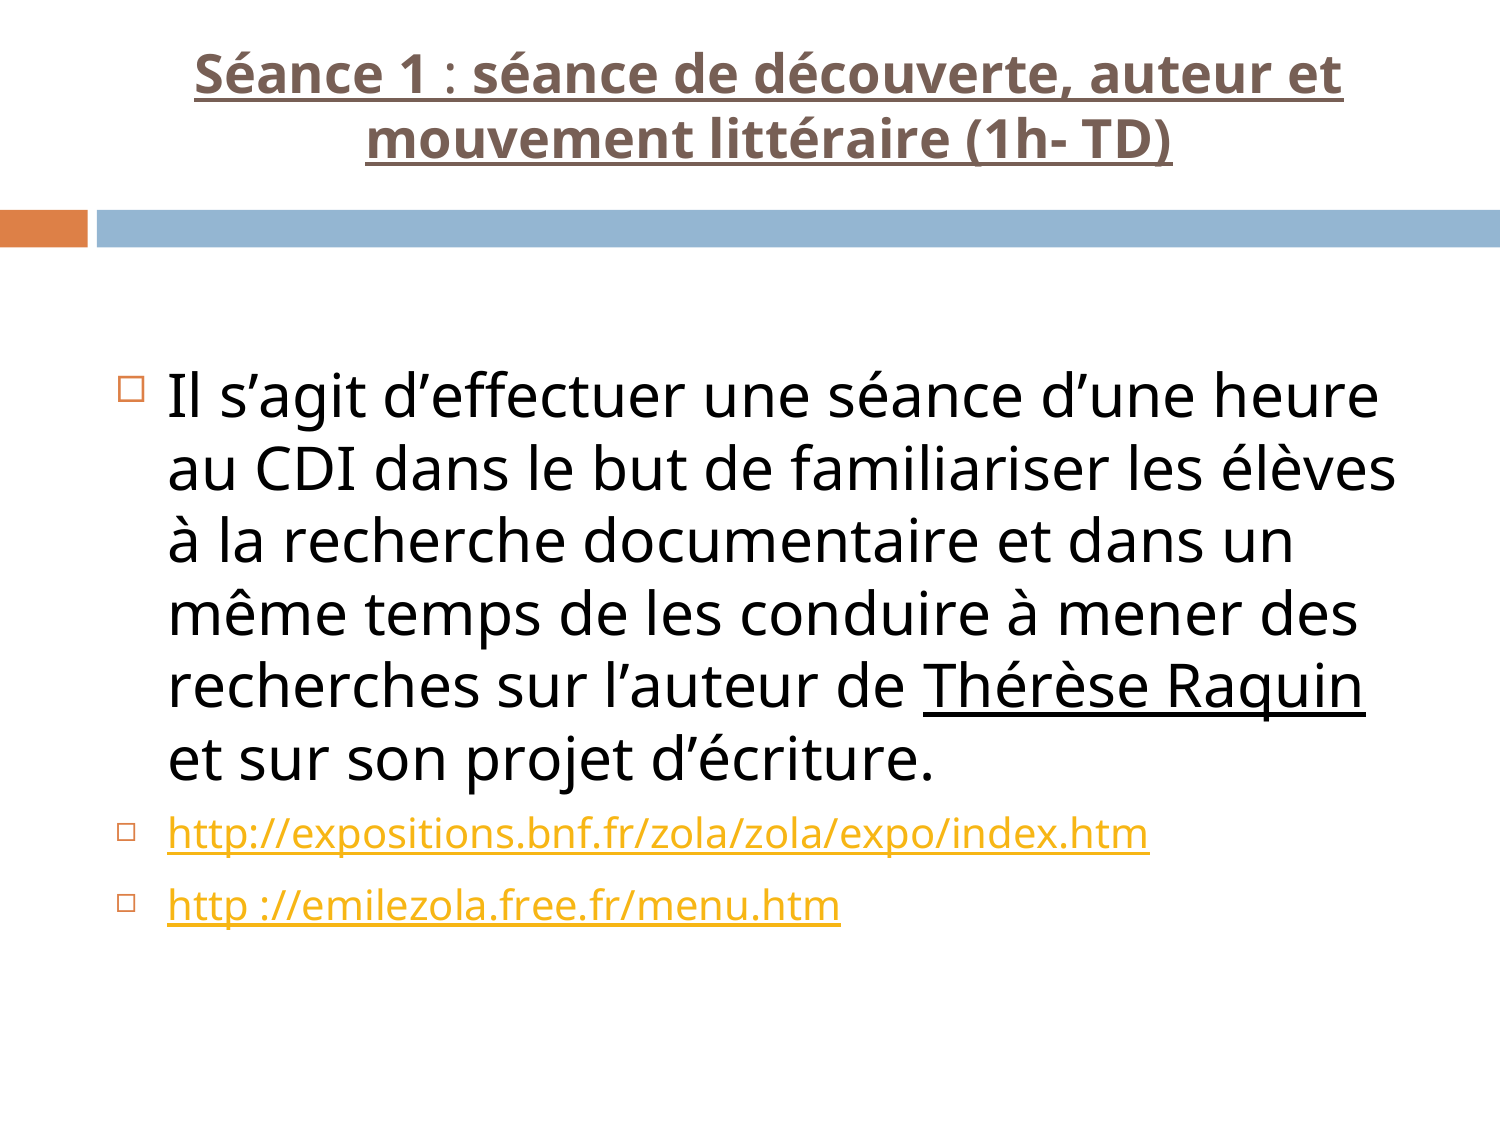

# Séance 1 : séance de découverte, auteur et mouvement littéraire (1h- TD)
Il s’agit d’effectuer une séance d’une heure au CDI dans le but de familiariser les élèves à la recherche documentaire et dans un même temps de les conduire à mener des recherches sur l’auteur de Thérèse Raquin et sur son projet d’écriture.
http://expositions.bnf.fr/zola/zola/expo/index.htm
http ://emilezola.free.fr/menu.htm